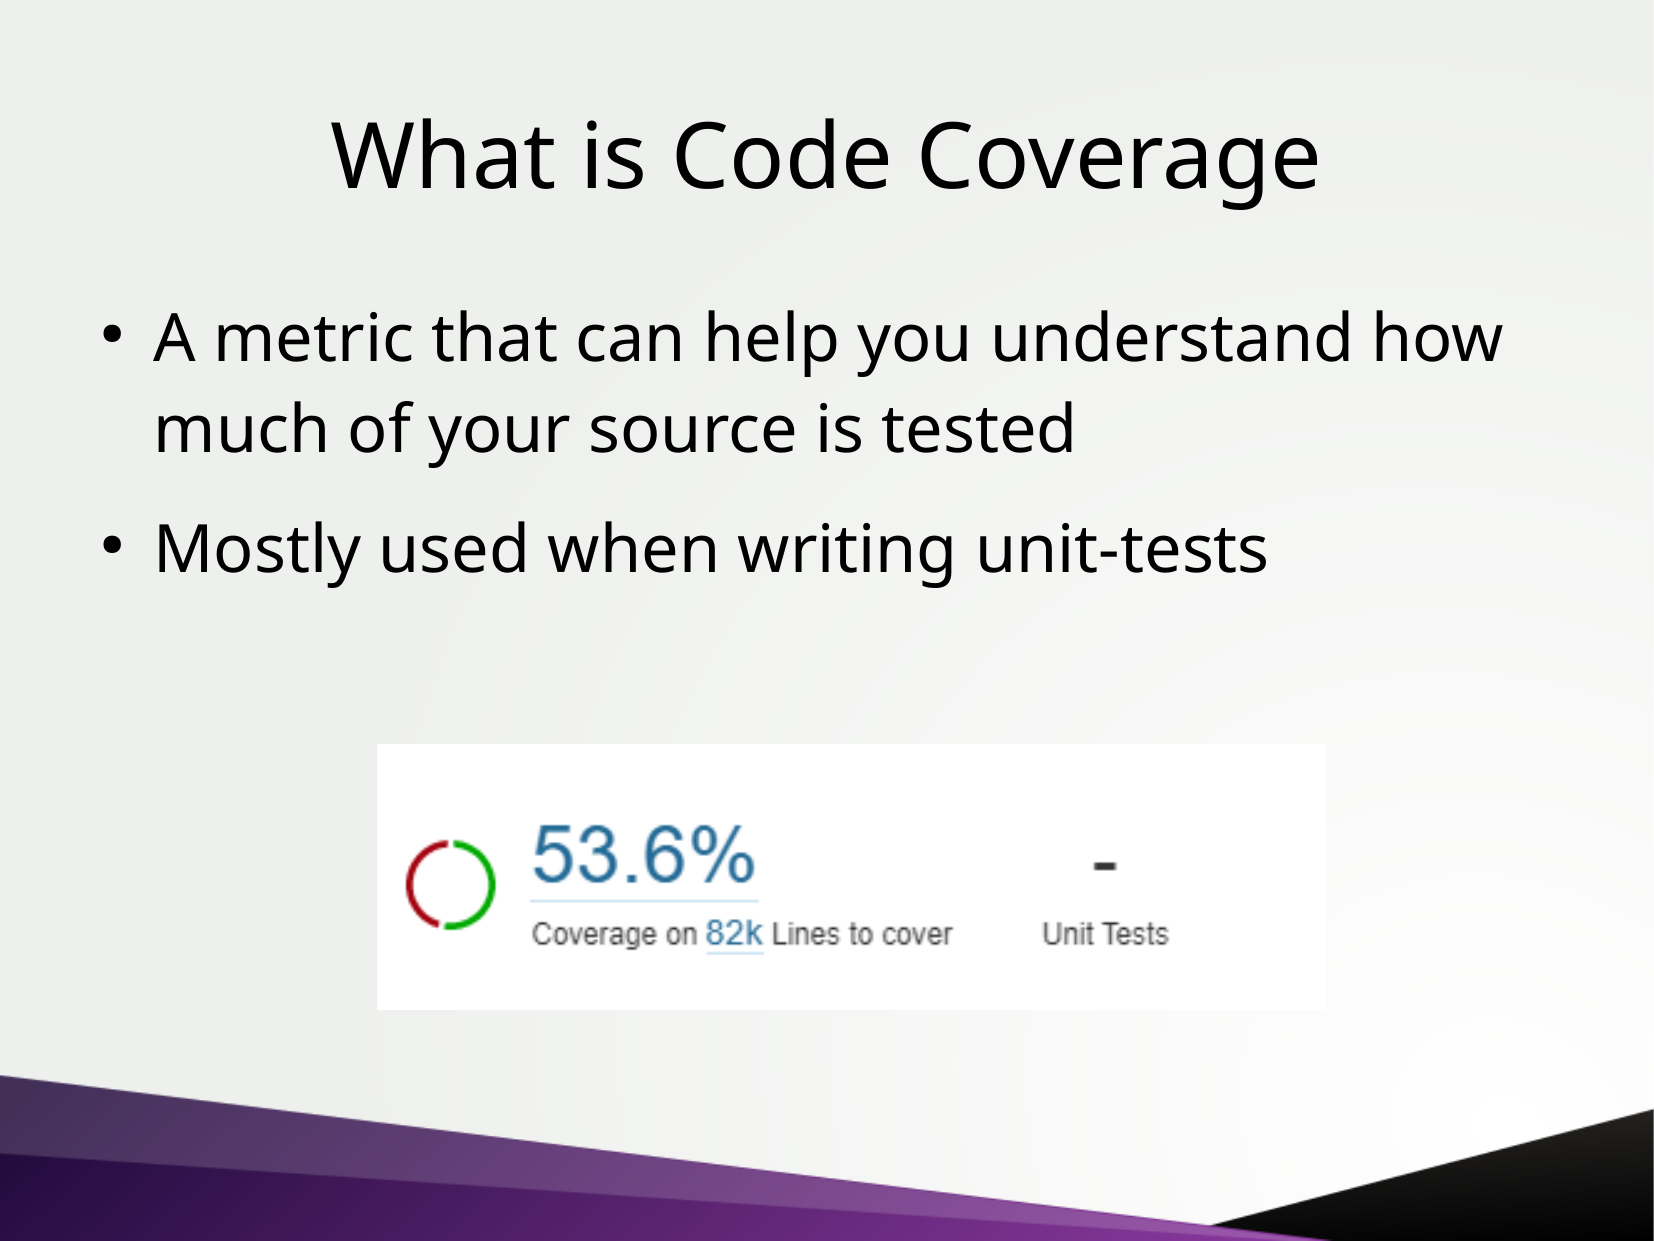

# What is Code Coverage
A metric that can help you understand how much of your source is tested
Mostly used when writing unit-tests